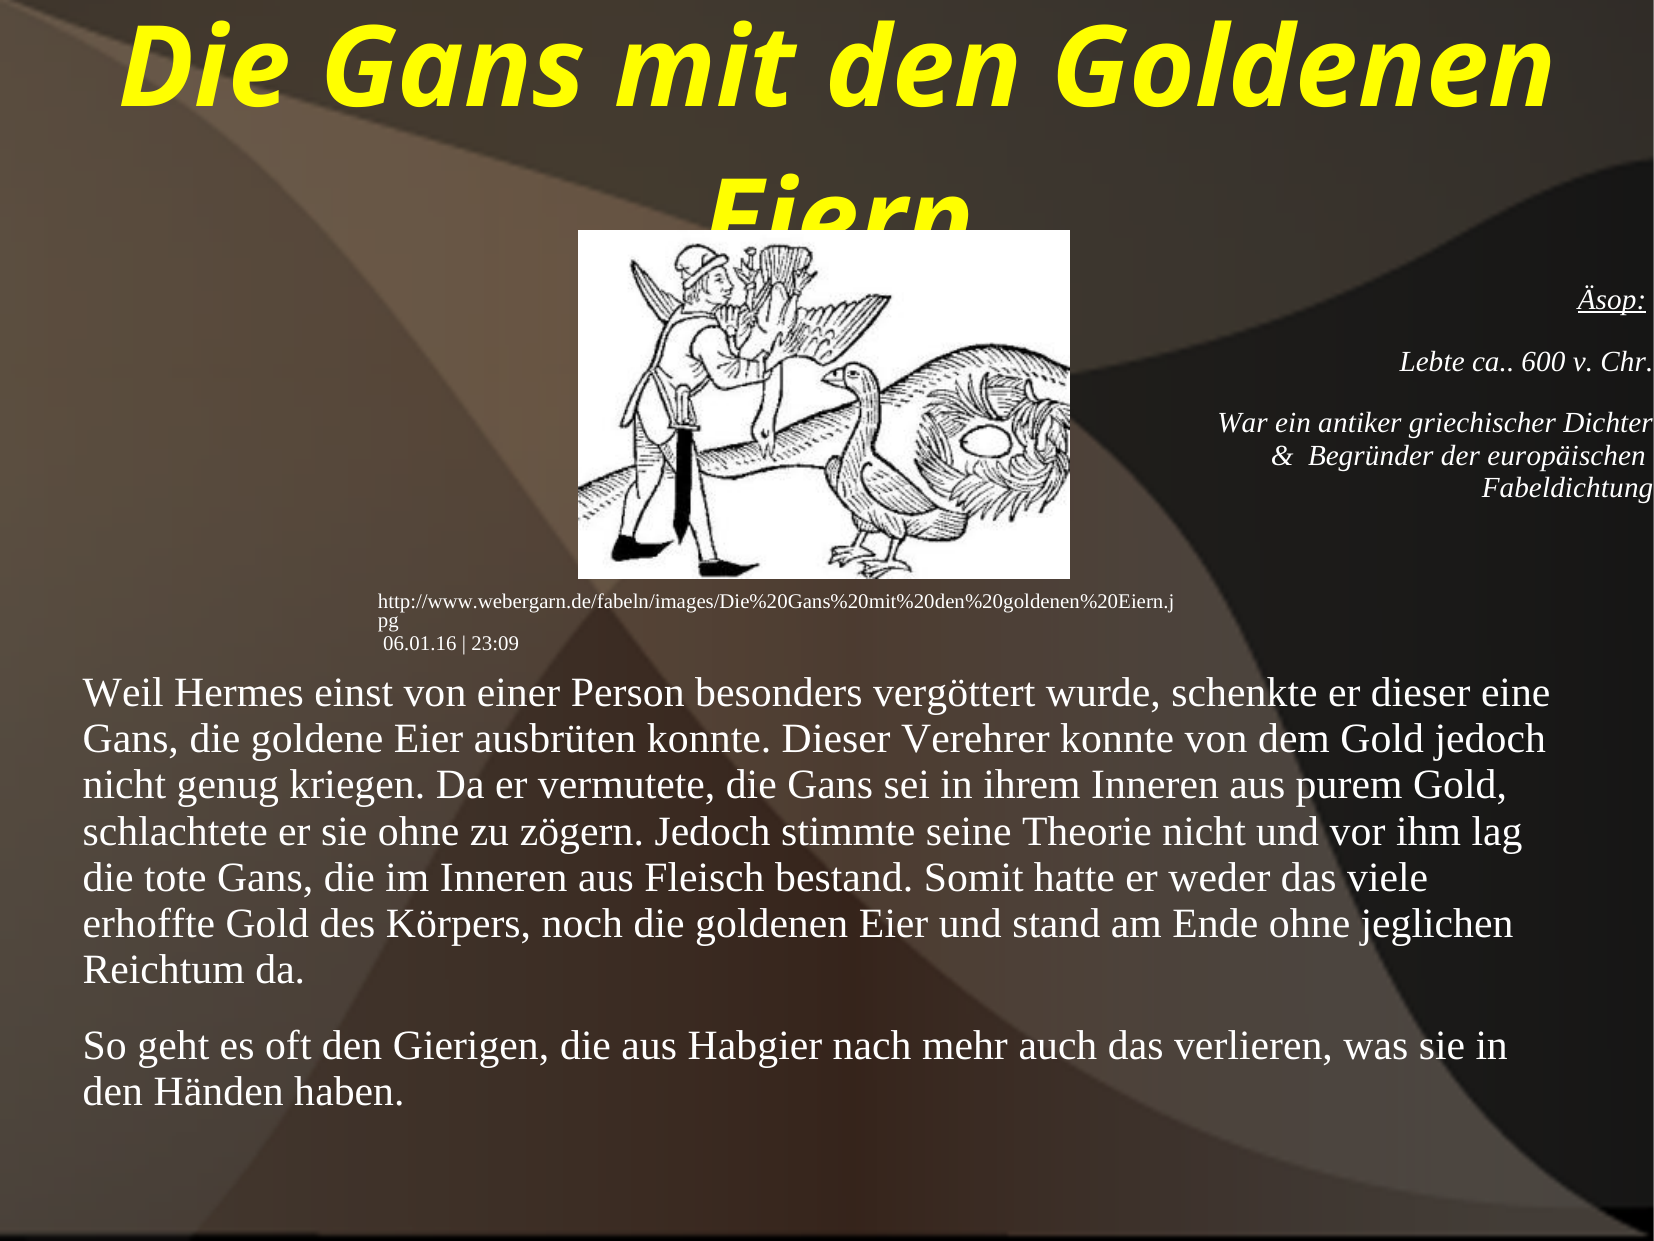

# Die Gans mit den Goldenen Eiern
Äsop:
Lebte ca.. 600 v. Chr.
War ein antiker griechischer Dichter & Begründer der europäischen Fabeldichtung
Weil Hermes einst von einer Person besonders vergöttert wurde, schenkte er dieser eine Gans, die goldene Eier ausbrüten konnte. Dieser Verehrer konnte von dem Gold jedoch nicht genug kriegen. Da er vermutete, die Gans sei in ihrem Inneren aus purem Gold, schlachtete er sie ohne zu zögern. Jedoch stimmte seine Theorie nicht und vor ihm lag die tote Gans, die im Inneren aus Fleisch bestand. Somit hatte er weder das viele erhoffte Gold des Körpers, noch die goldenen Eier und stand am Ende ohne jeglichen Reichtum da.
So geht es oft den Gierigen, die aus Habgier nach mehr auch das verlieren, was sie in den Händen haben.
http://www.webergarn.de/fabeln/images/Die%20Gans%20mit%20den%20goldenen%20Eiern.jpg 06.01.16 | 23:09